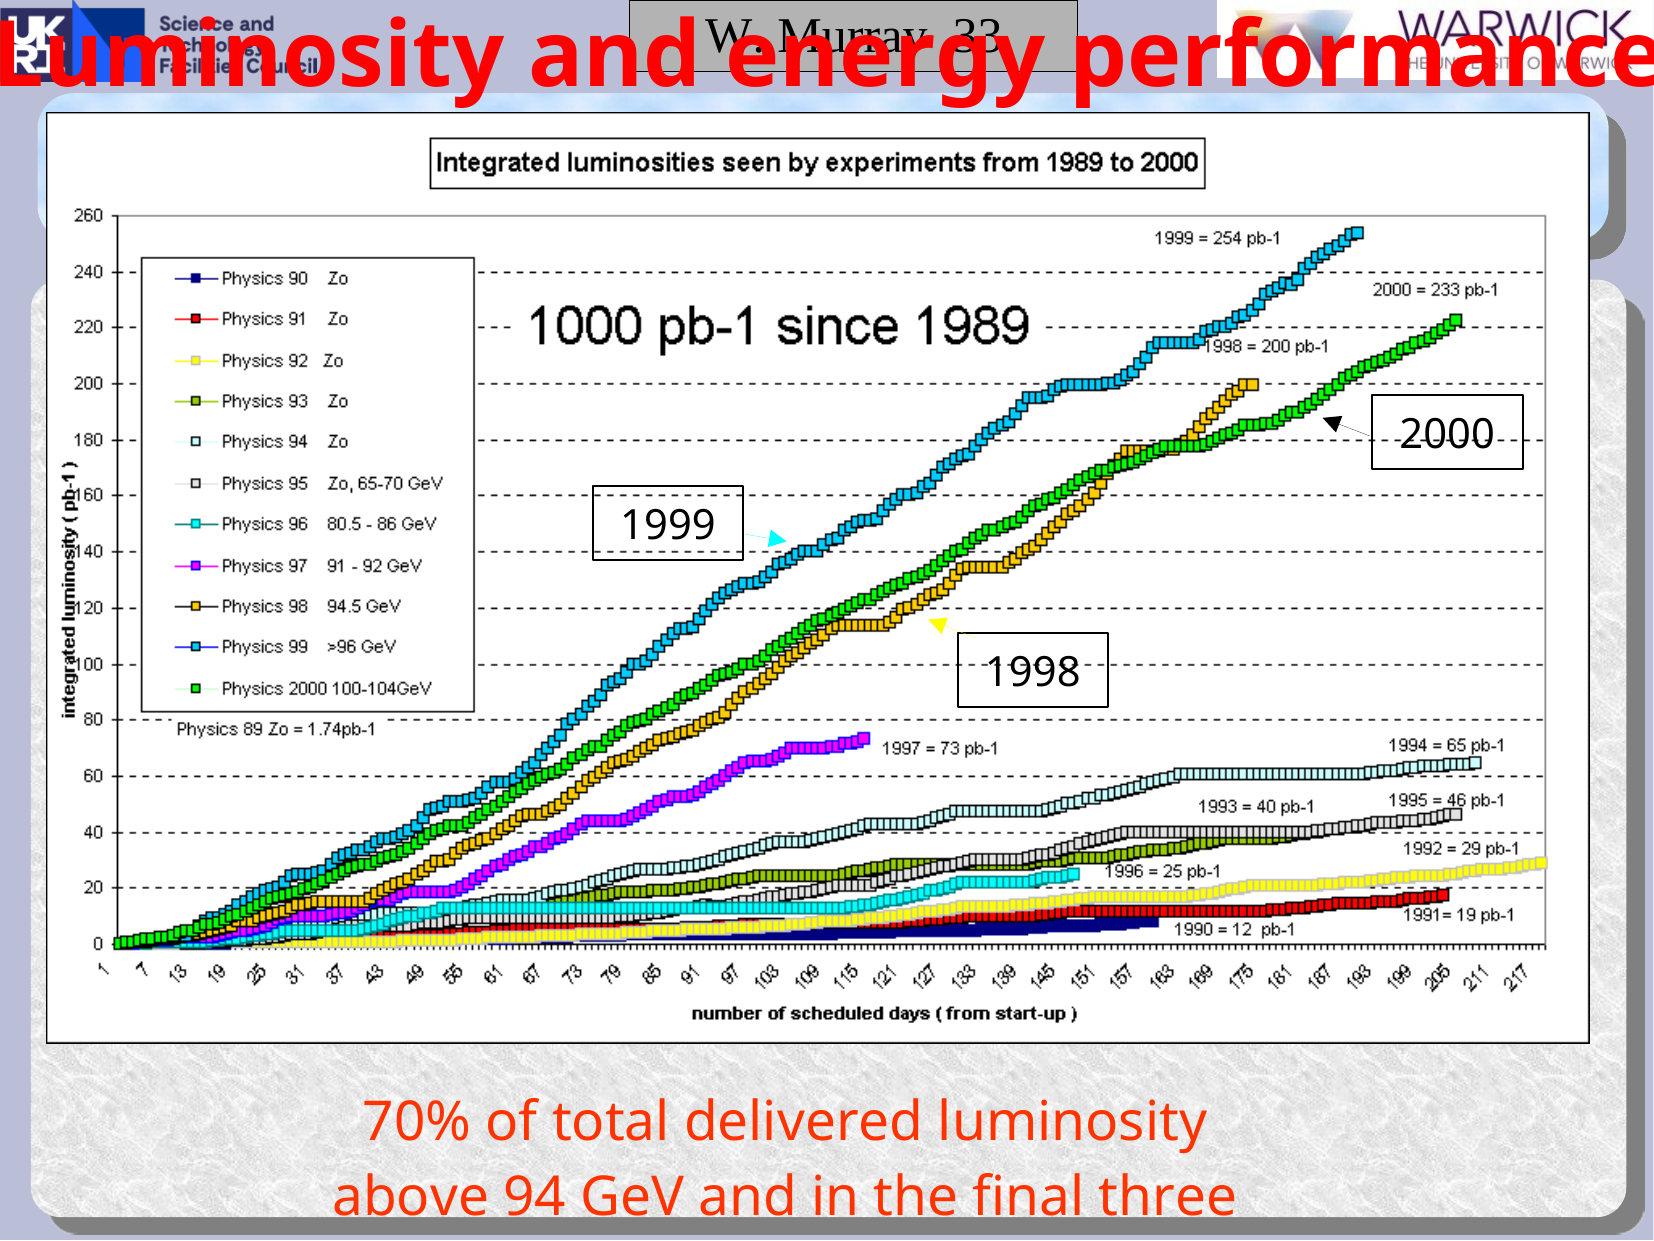

Luminosity and energy performance
2000
1999
1998
70% of total delivered luminosity above 94 GeV and in the final three years